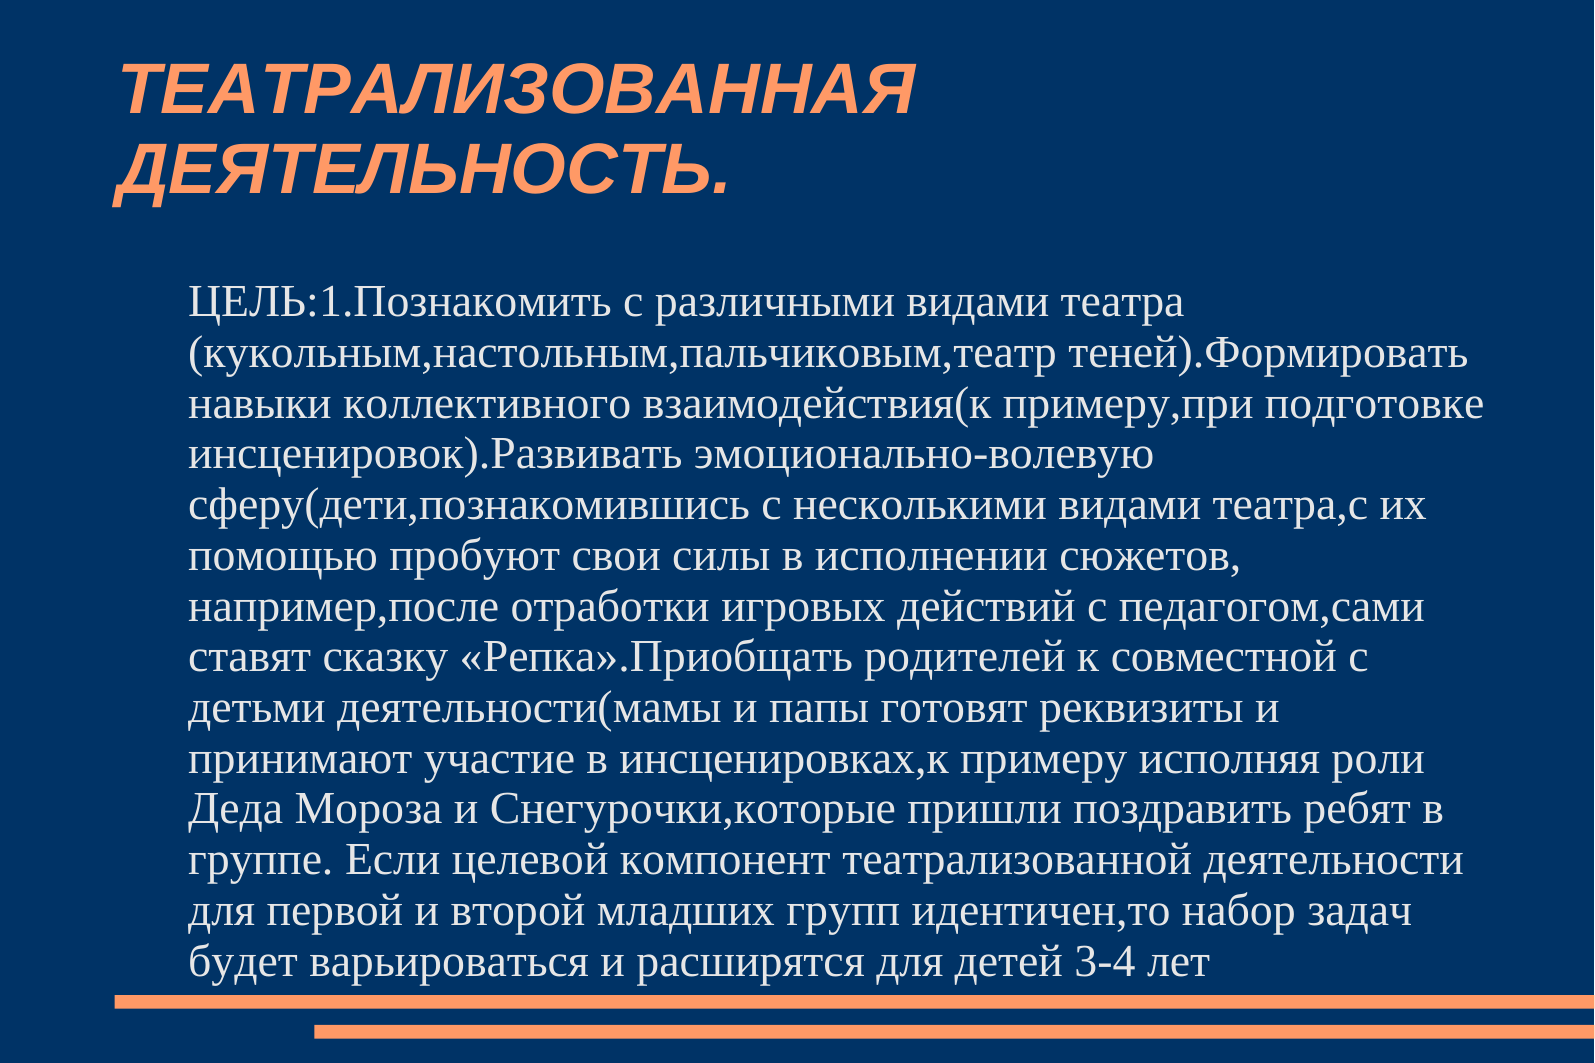

# ТЕАТРАЛИЗОВАННАЯ ДЕЯТЕЛЬНОСТЬ.
ЦЕЛЬ:1.Познакомить с различными видами театра (кукольным,настольным,пальчиковым,театр теней).Формировать навыки коллективного взаимодействия(к примеру,при подготовке инсценировок).Развивать эмоционально-волевую сферу(дети,познакомившись с несколькими видами театра,с их помощью пробуют свои силы в исполнении сюжетов, например,после отработки игровых действий с педагогом,сами ставят сказку «Репка».Приобщать родителей к совместной с детьми деятельности(мамы и папы готовят реквизиты и принимают участие в инсценировках,к примеру исполняя роли Деда Мороза и Снегурочки,которые пришли поздравить ребят в группе. Если целевой компонент театрализованной деятельности для первой и второй младших групп идентичен,то набор задач будет варьироваться и расширятся для детей 3-4 лет